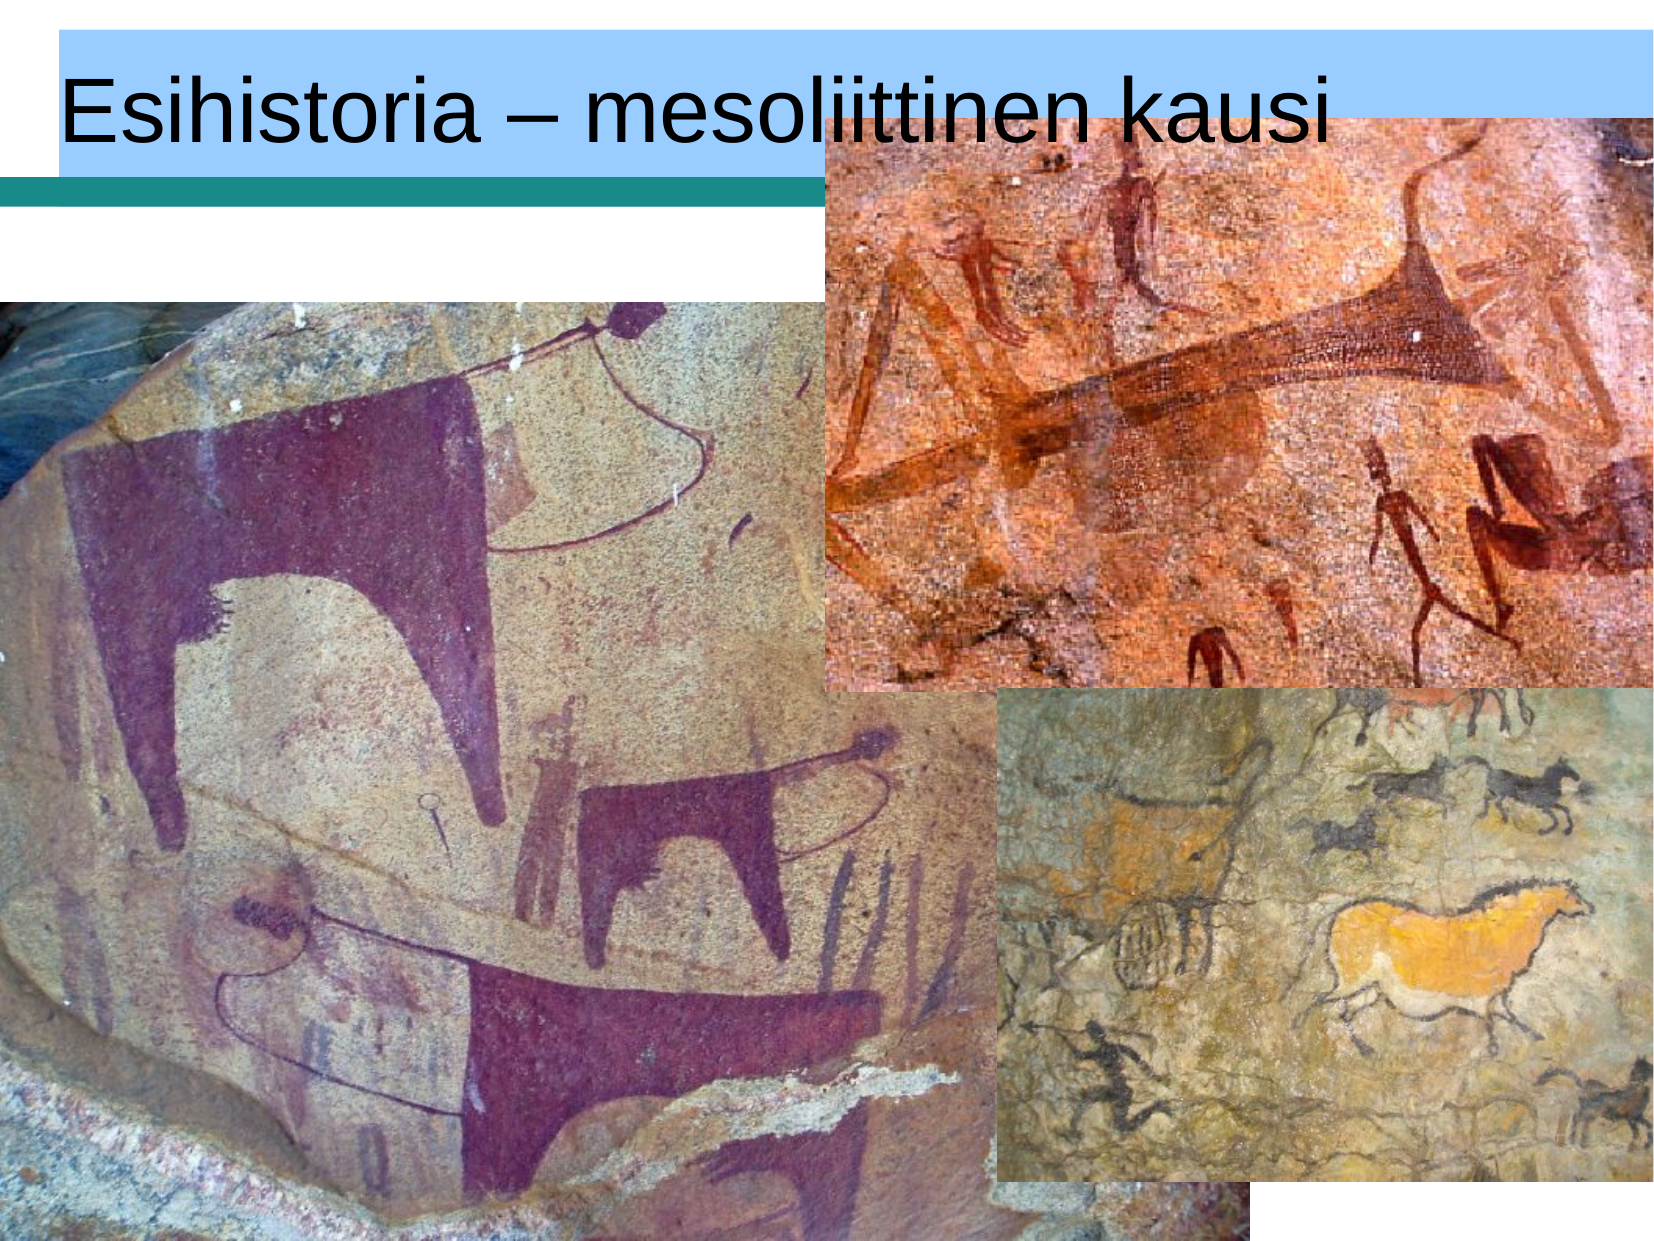

Esihistoria – mesoliittinen kausi
# Martti Paavilainen